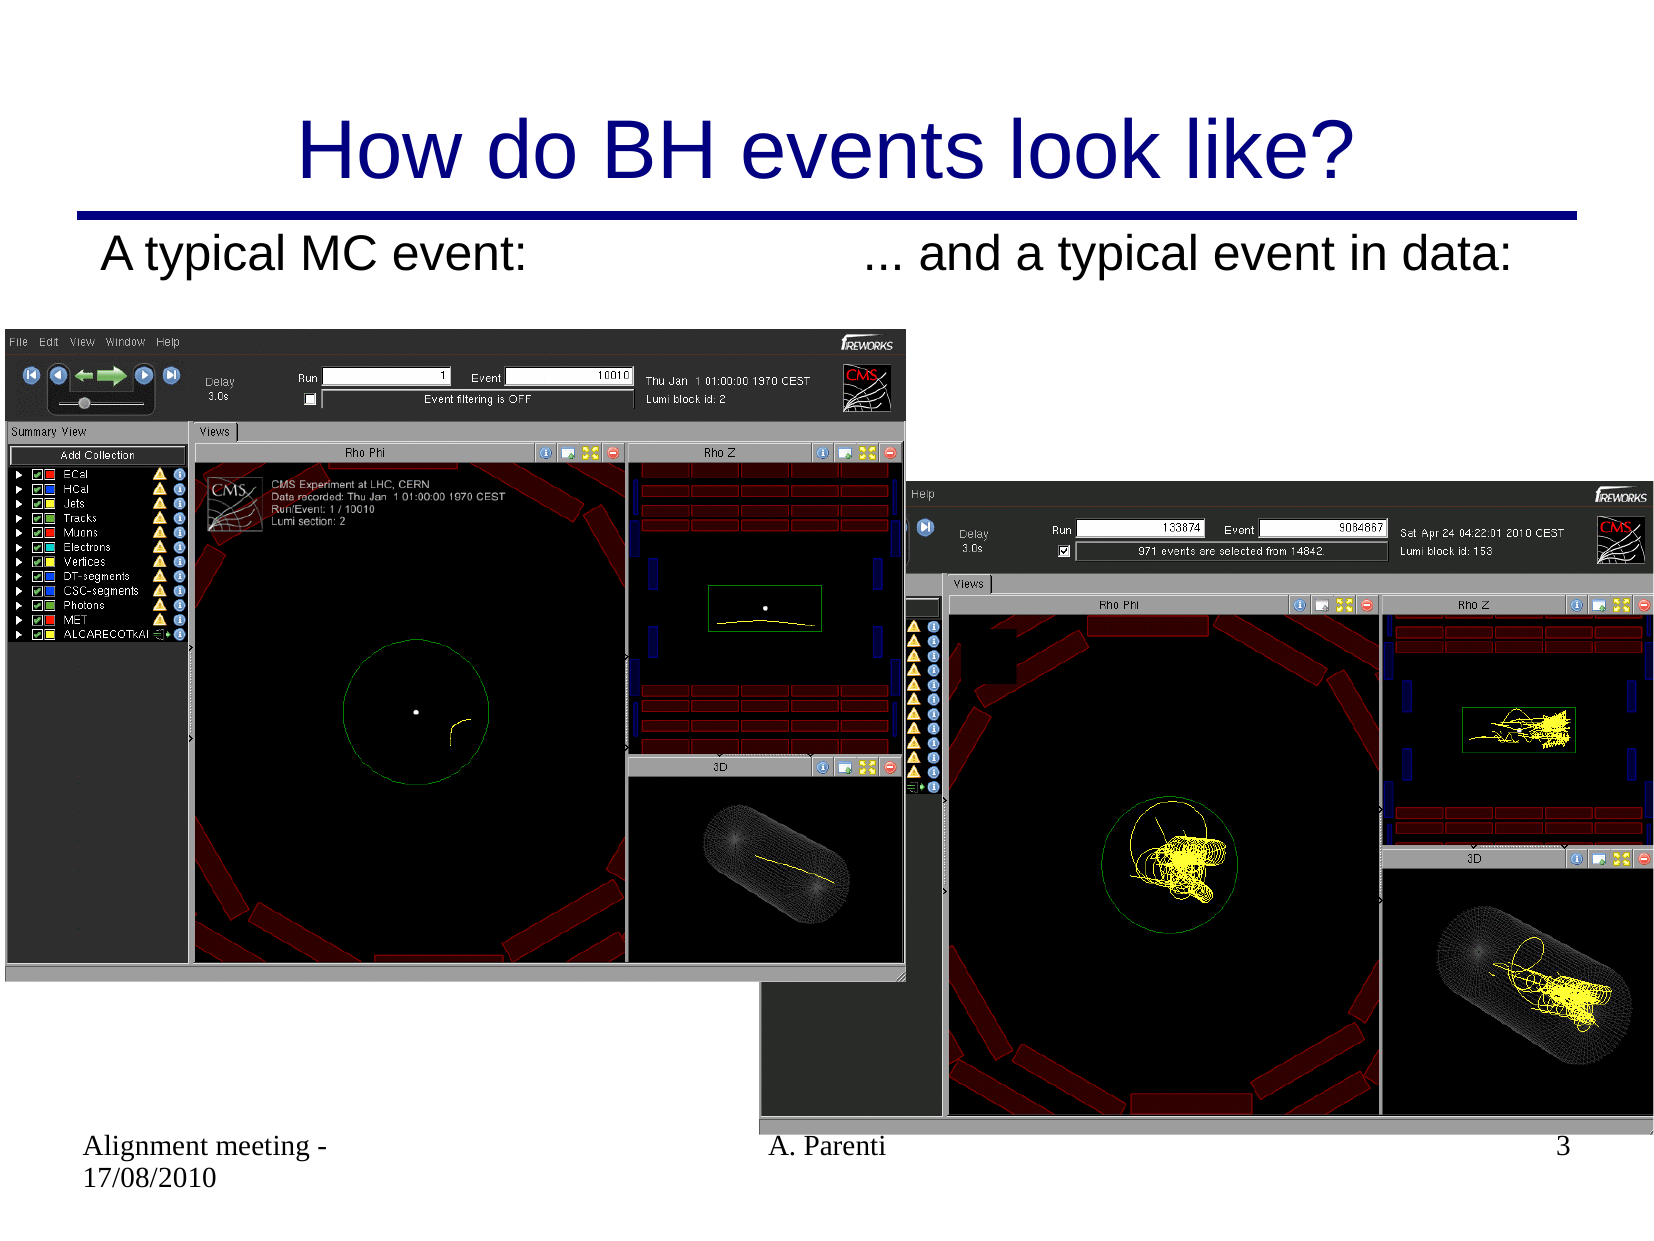

# How do BH events look like?
A typical MC event:
... and a typical event in data:
3